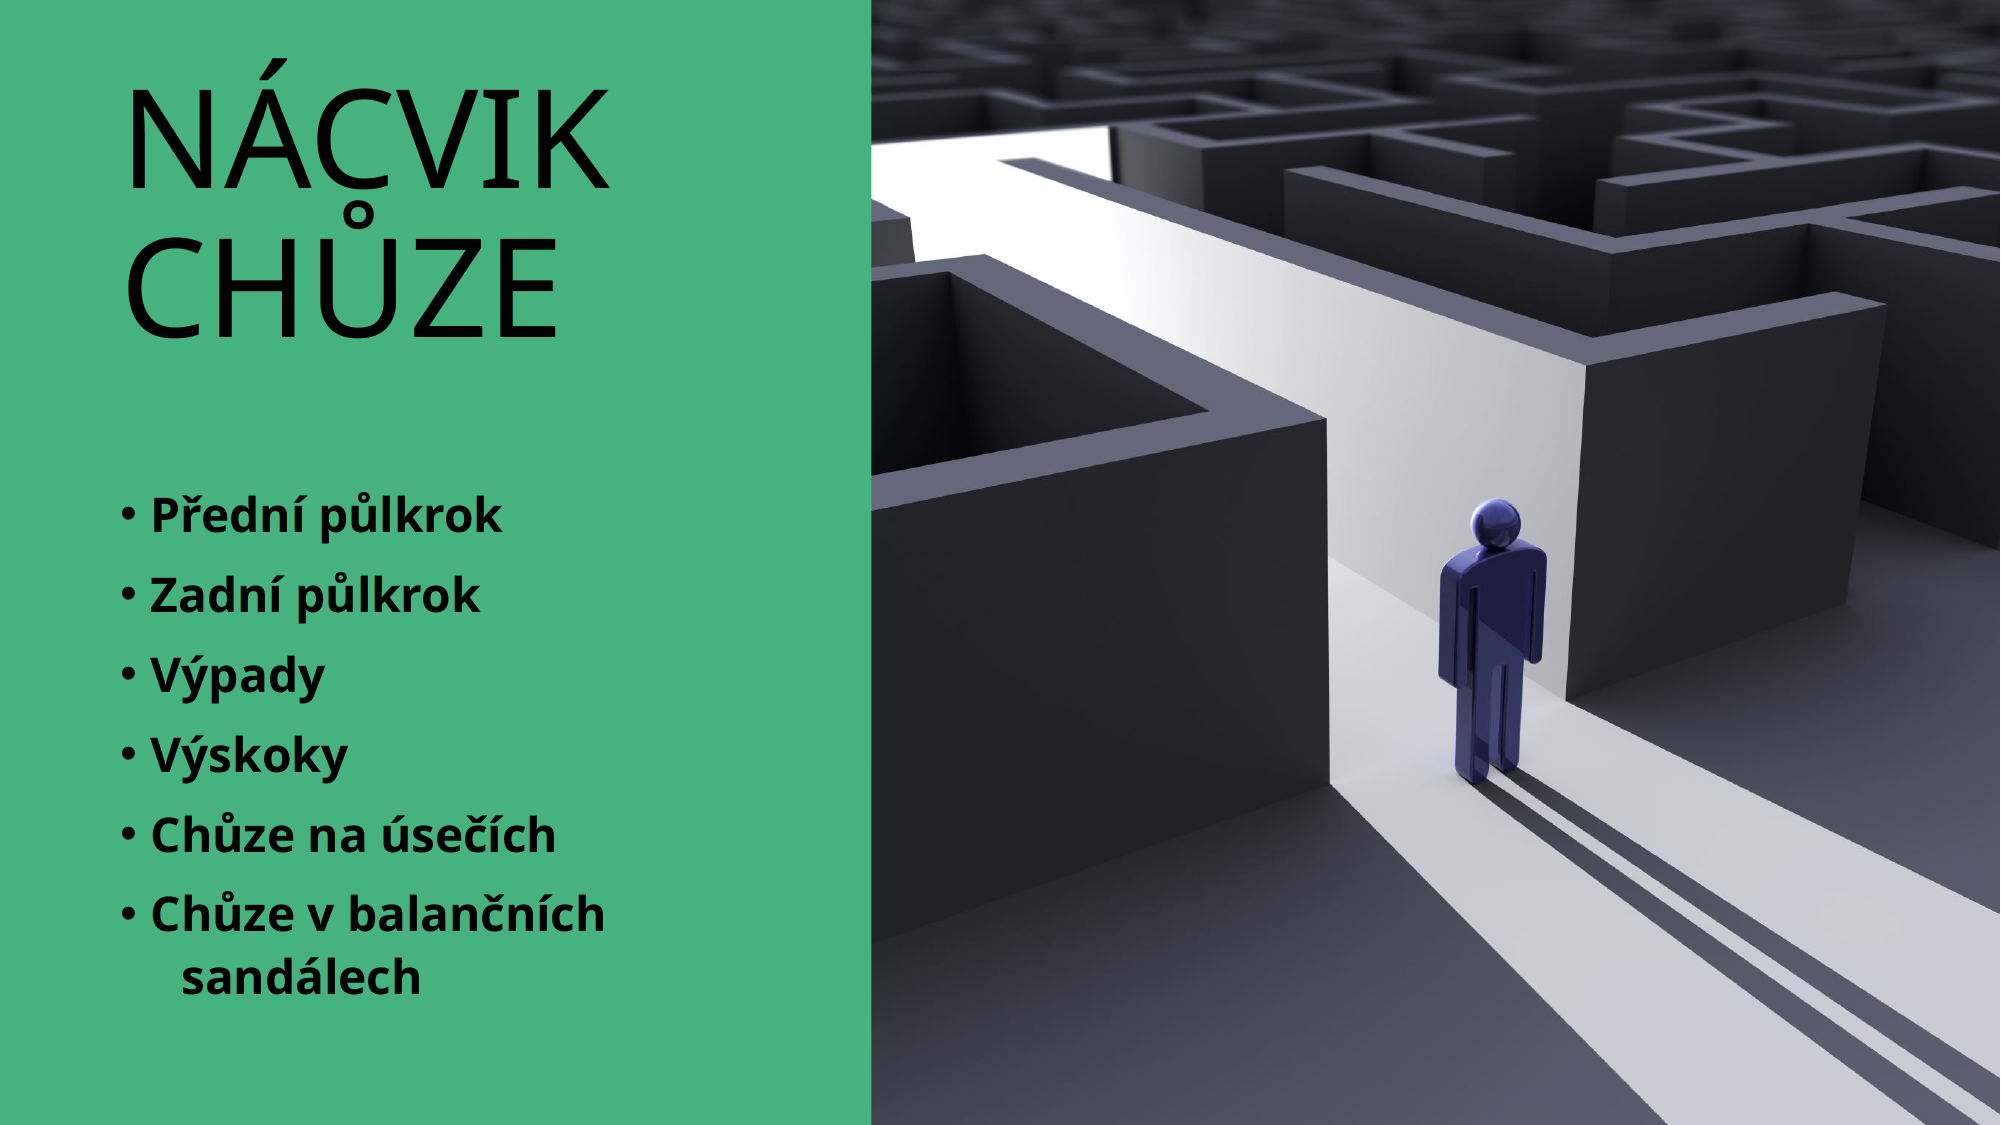

# NÁCVIK CHŮZE
Přední půlkrok
Zadní půlkrok
Výpady
Výskoky
Chůze na úsečích
Chůze v balančních sandálech